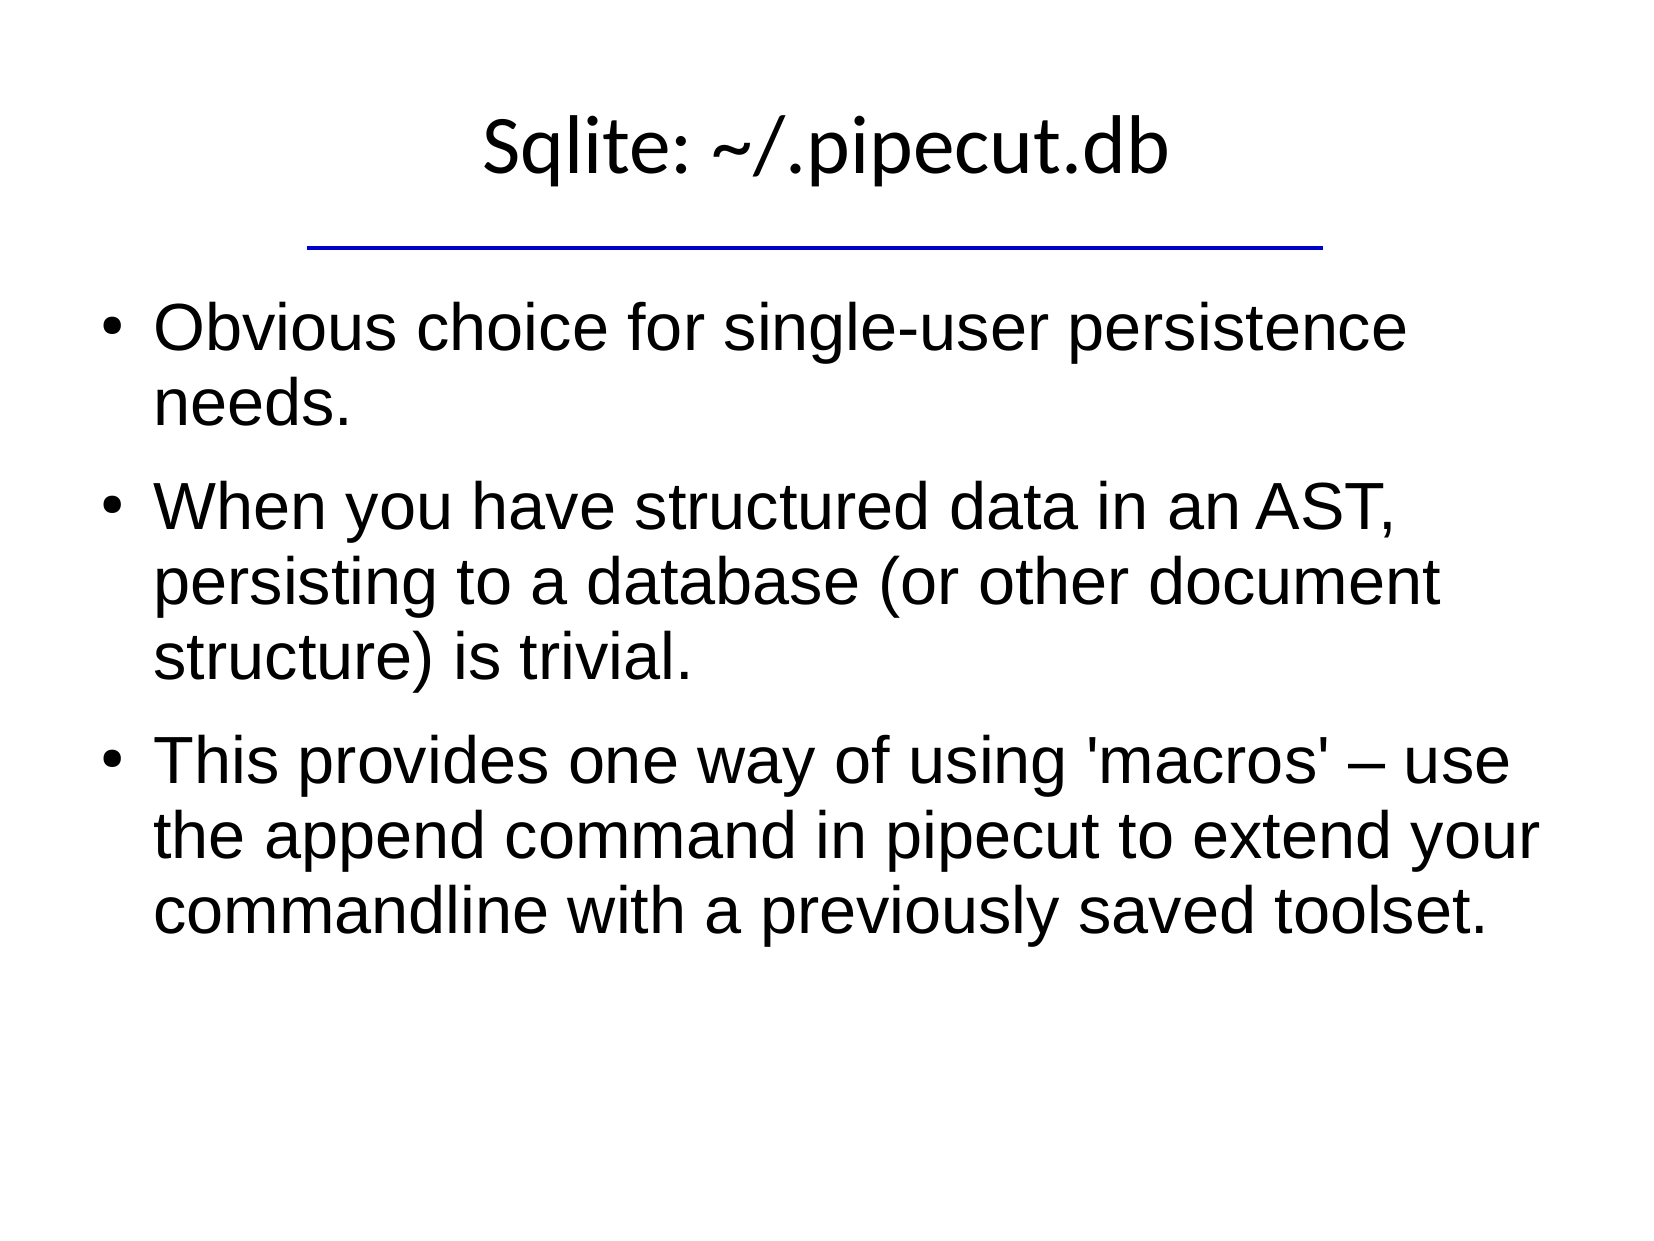

# Sqlite: ~/.pipecut.db
Obvious choice for single-user persistence needs.
When you have structured data in an AST, persisting to a database (or other document structure) is trivial.
This provides one way of using 'macros' – use the append command in pipecut to extend your commandline with a previously saved toolset.